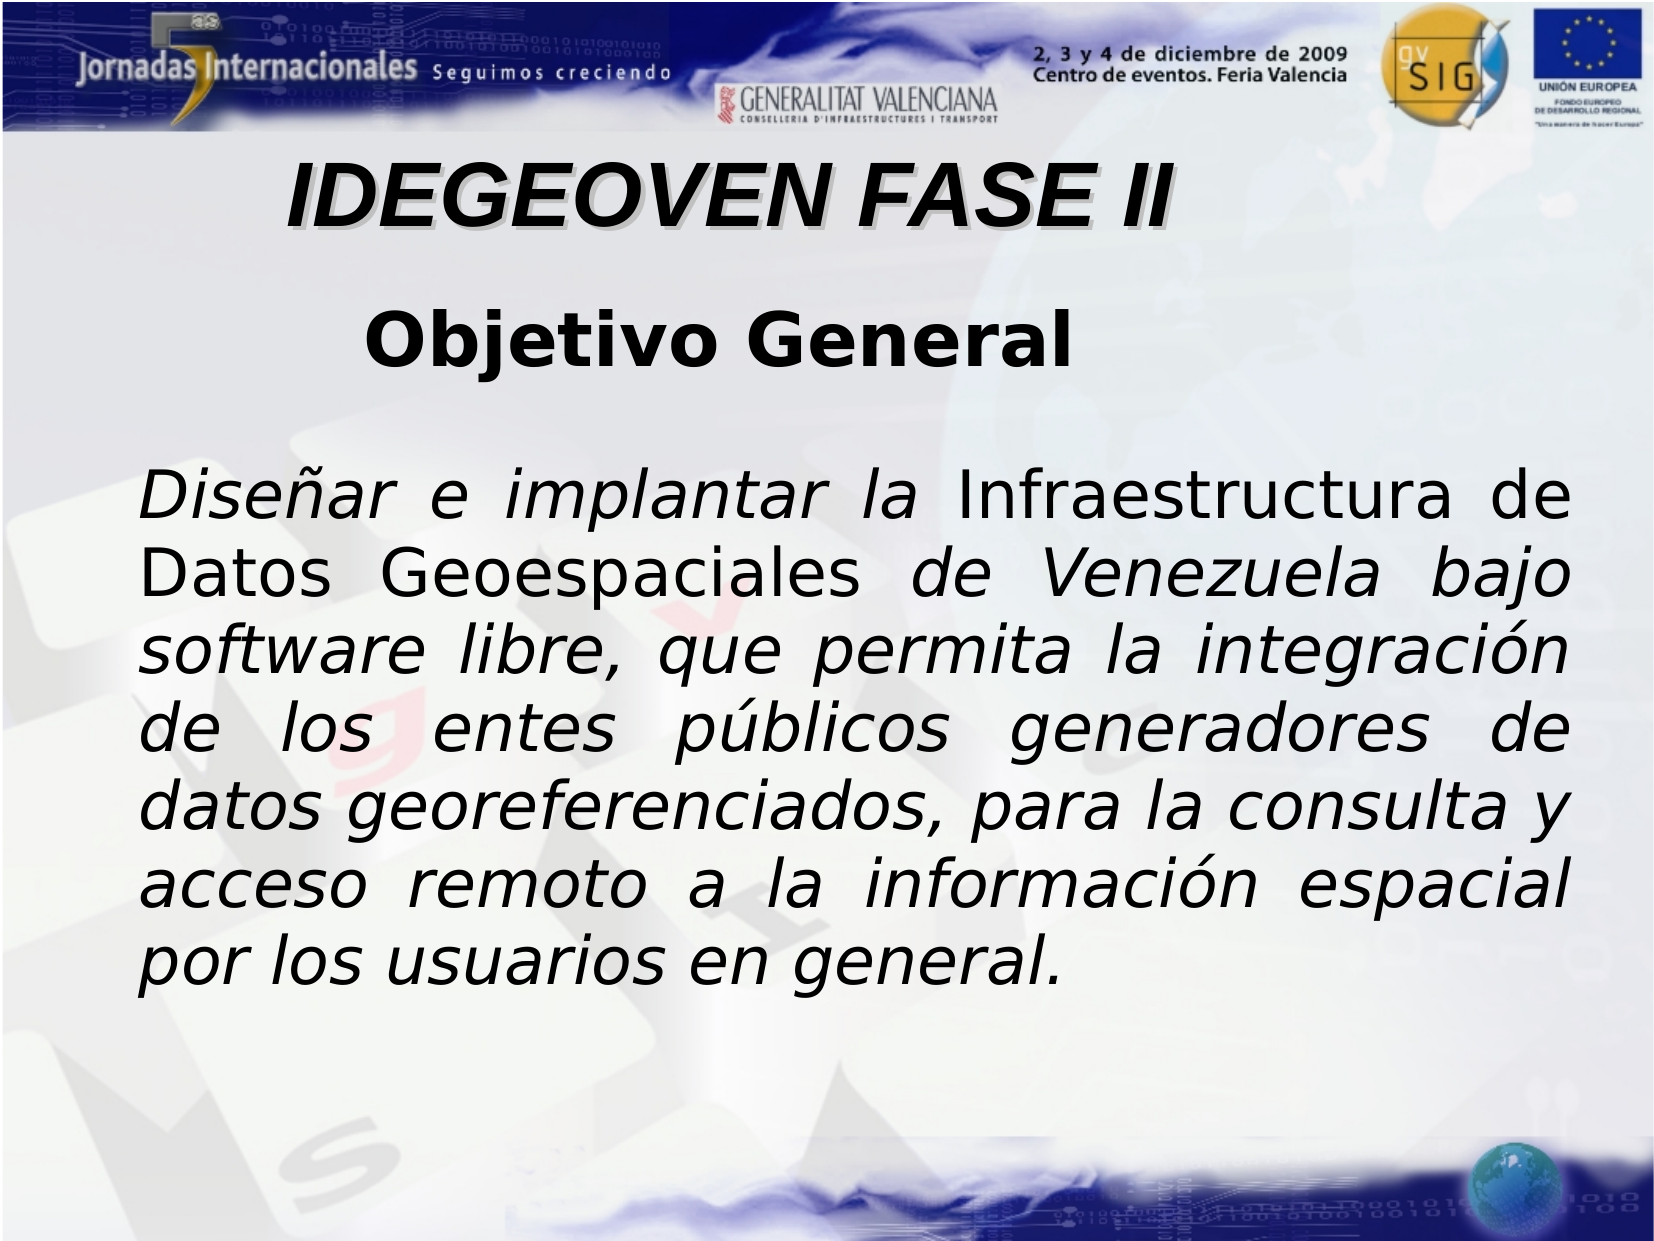

# IDEGEOVEN FASE II
Objetivo General
Diseñar e implantar la Infraestructura de Datos Geoespaciales de Venezuela bajo software libre, que permita la integración de los entes públicos generadores de datos georeferenciados, para la consulta y acceso remoto a la información espacial por los usuarios en general.